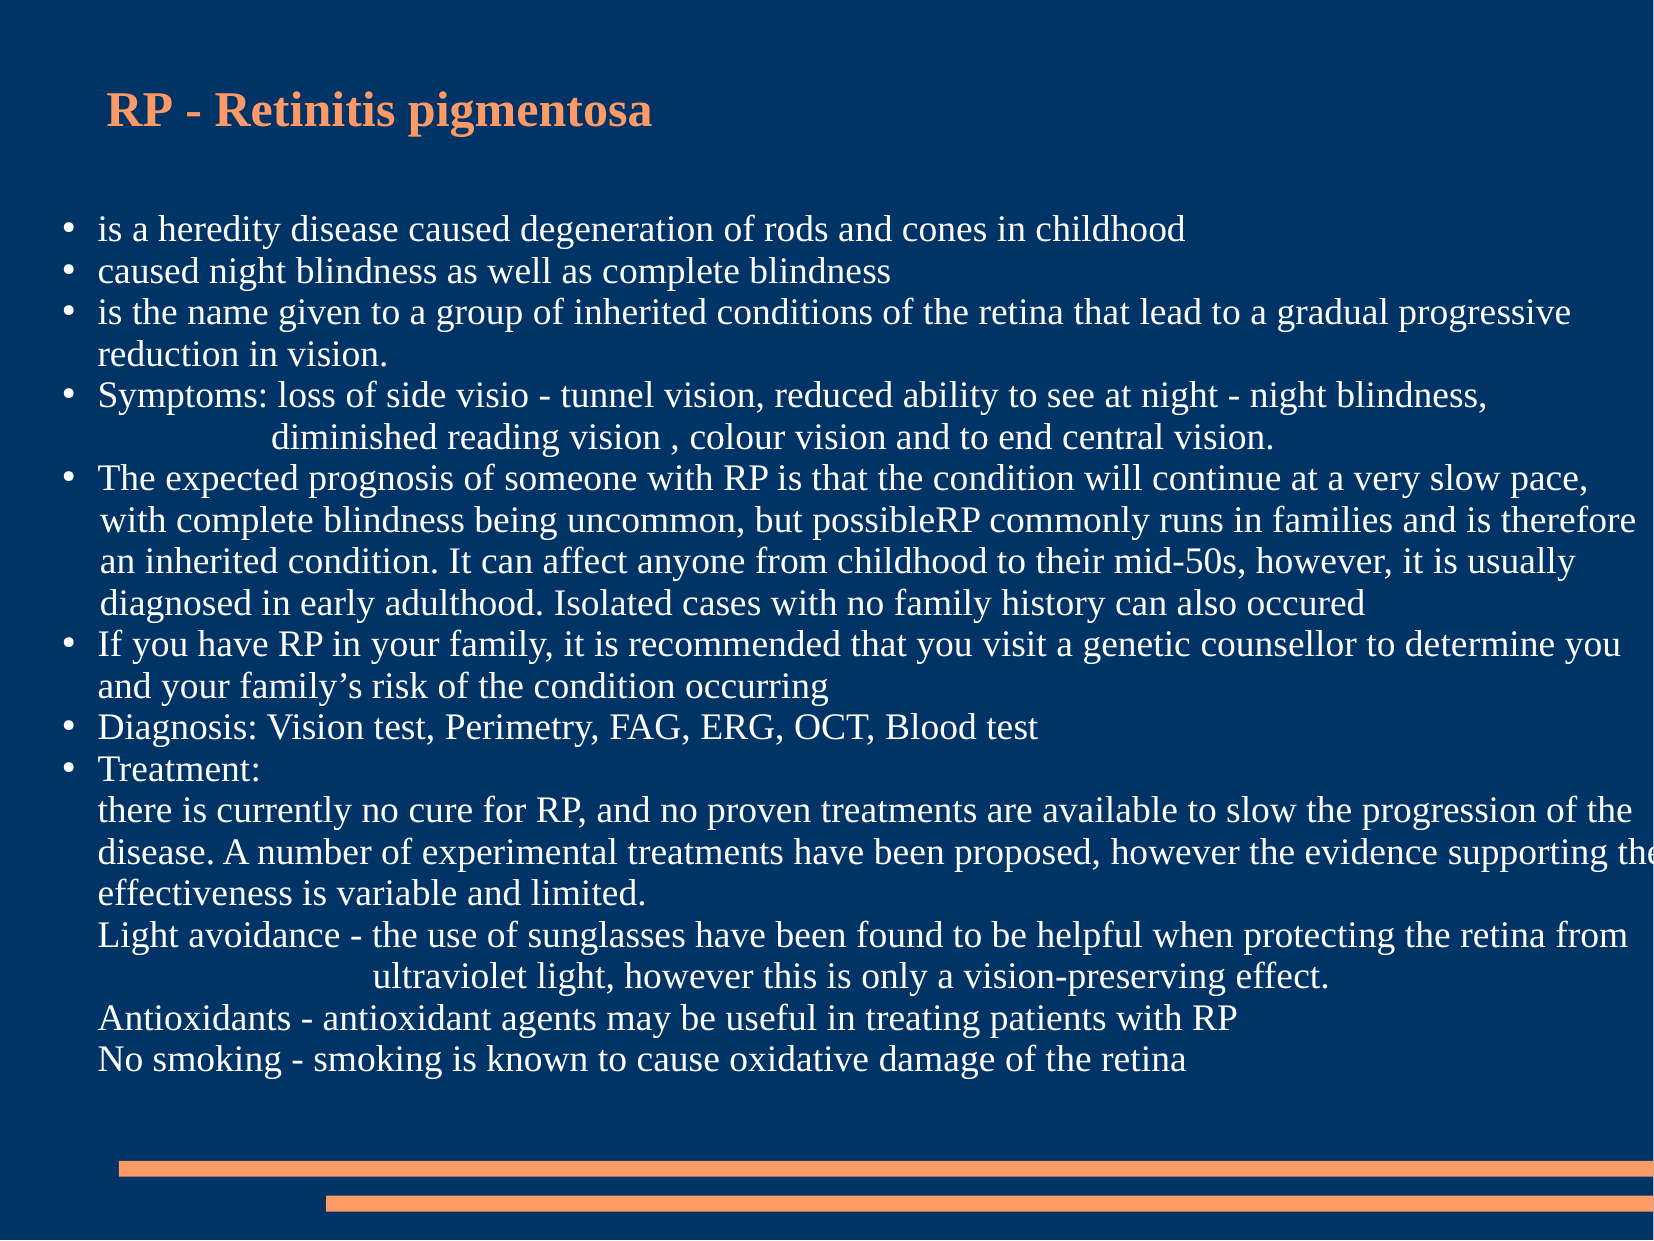

# RP - Retinitis pigmentosa
is a heredity disease caused degeneration of rods and cones in childhood
caused night blindness as well as complete blindness
is the name given to a group of inherited conditions of the retina that lead to a gradual progressive reduction in vision.
Symptoms: loss of side visio - tunnel vision, reduced ability to see at night - night blindness,
 diminished reading vision , colour vision and to end central vision.
The expected prognosis of someone with RP is that the condition will continue at a very slow pace,
 with complete blindness being uncommon, but possibleRP commonly runs in families and is therefore
 an inherited condition. It can affect anyone from childhood to their mid-50s, however, it is usually
 diagnosed in early adulthood. Isolated cases with no family history can also occured
If you have RP in your family, it is recommended that you visit a genetic counsellor to determine you
and your family’s risk of the condition occurring
Diagnosis: Vision test, Perimetry, FAG, ERG, OCT, Blood test
Treatment:
there is currently no cure for RP, and no proven treatments are available to slow the progression of the disease. A number of experimental treatments have been proposed, however the evidence supporting their effectiveness is variable and limited.
Light avoidance - the use of sunglasses have been found to be helpful when protecting the retina from ultraviolet light, however this is only a vision-preserving effect.
Antioxidants - antioxidant agents may be useful in treating patients with RP
No smoking - smoking is known to cause oxidative damage of the retina